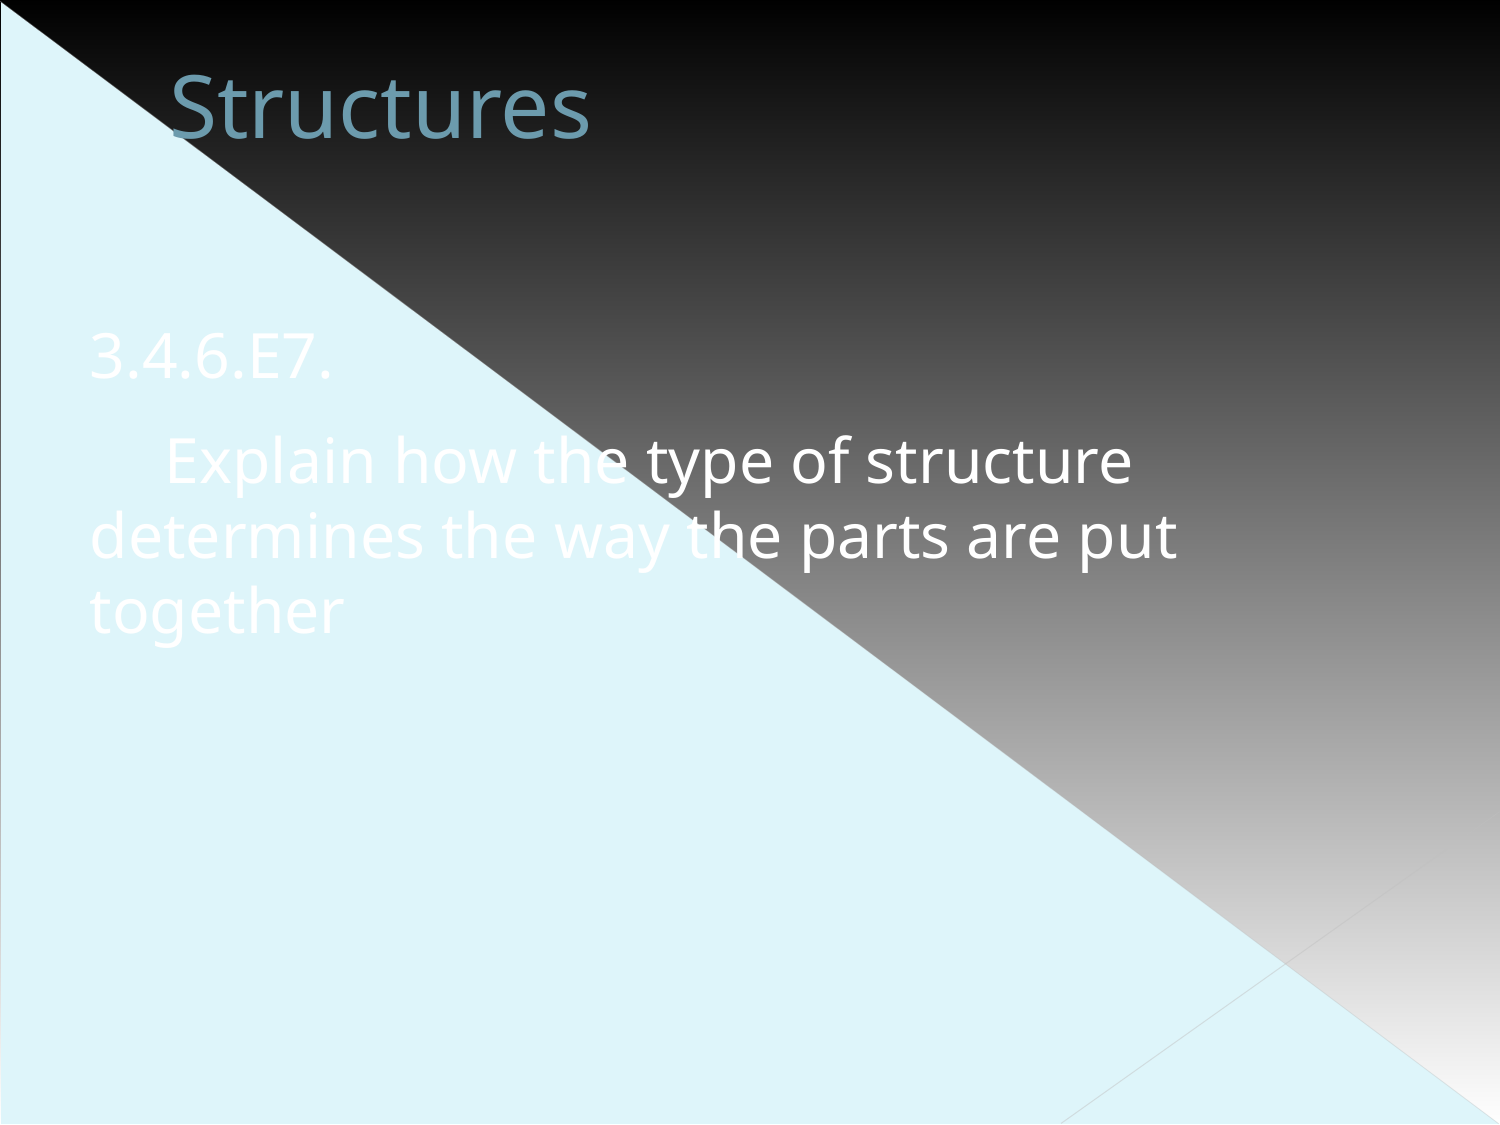

# Structures
3.4.6.E7.
	Explain how the type of structure determines the way the parts are put together